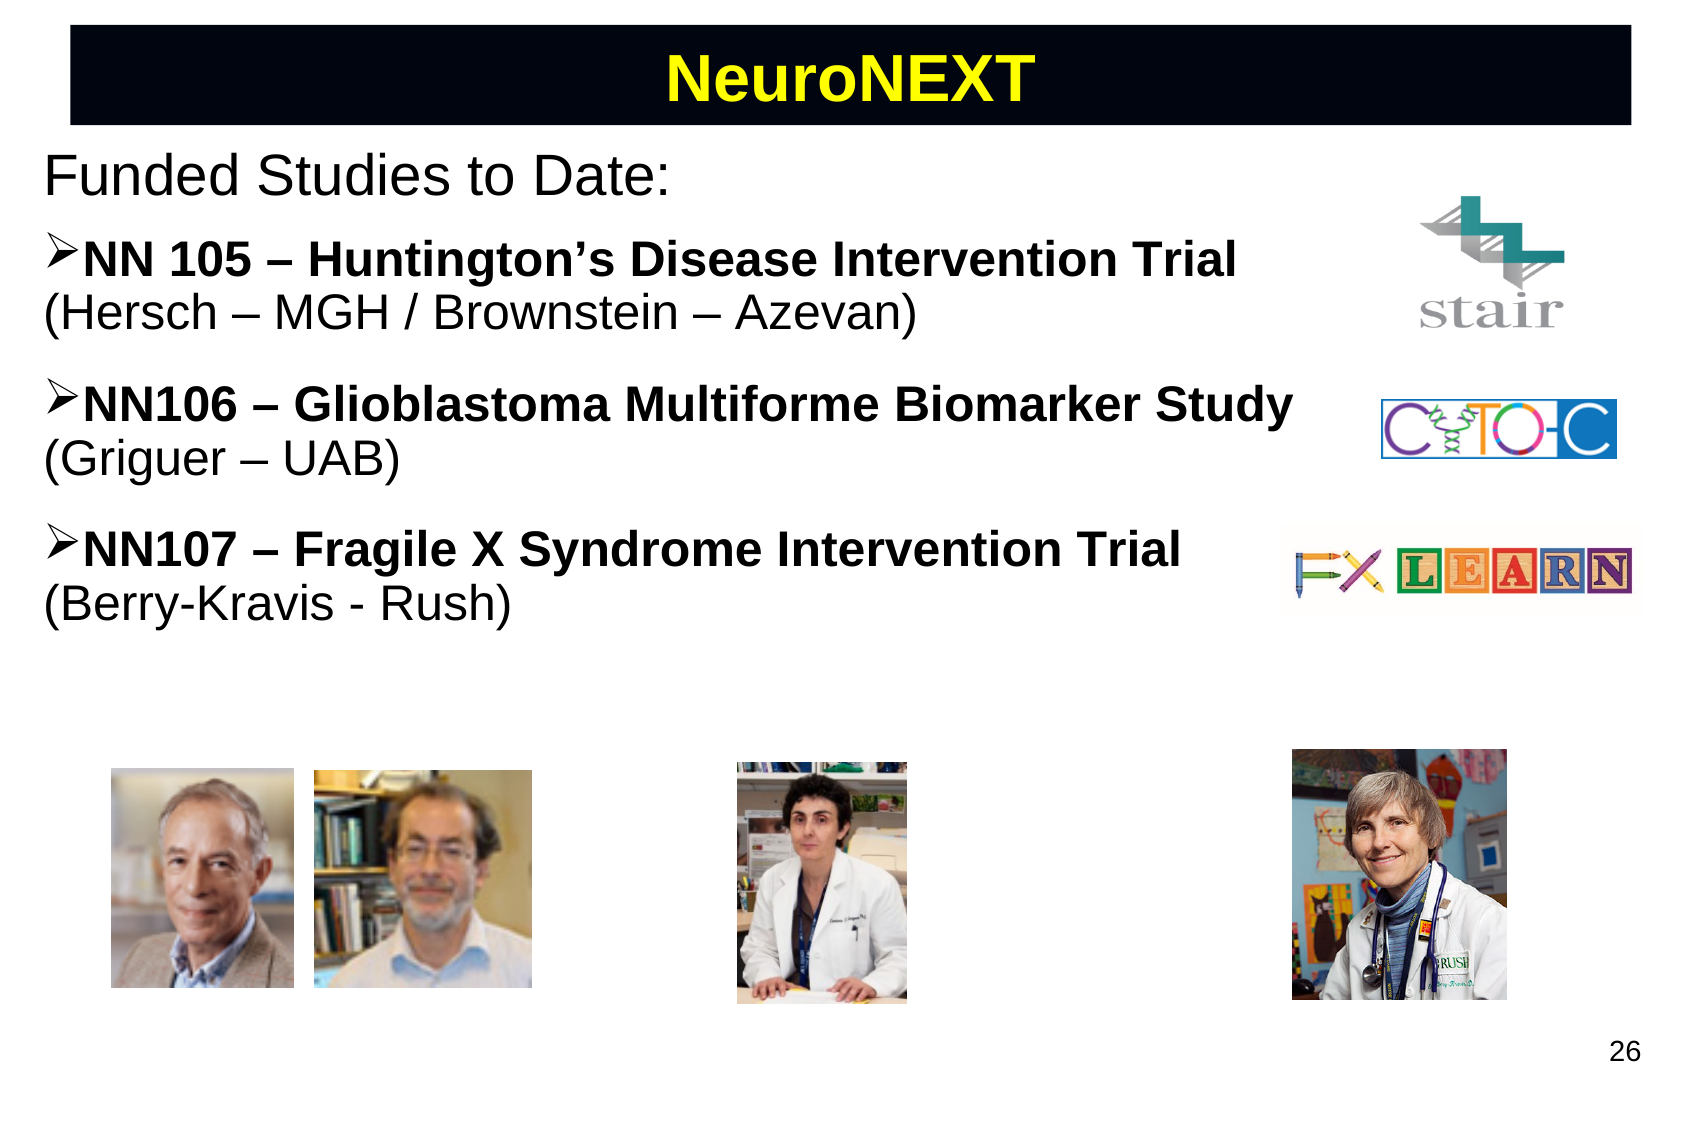

NeuroNEXT
# Funded Studies to Date:
NN 105 – Huntington’s Disease Intervention Trial
(Hersch – MGH / Brownstein – Azevan)
NN106 – Glioblastoma Multiforme Biomarker Study
(Griguer – UAB)
NN107 – Fragile X Syndrome Intervention Trial
(Berry-Kravis - Rush)